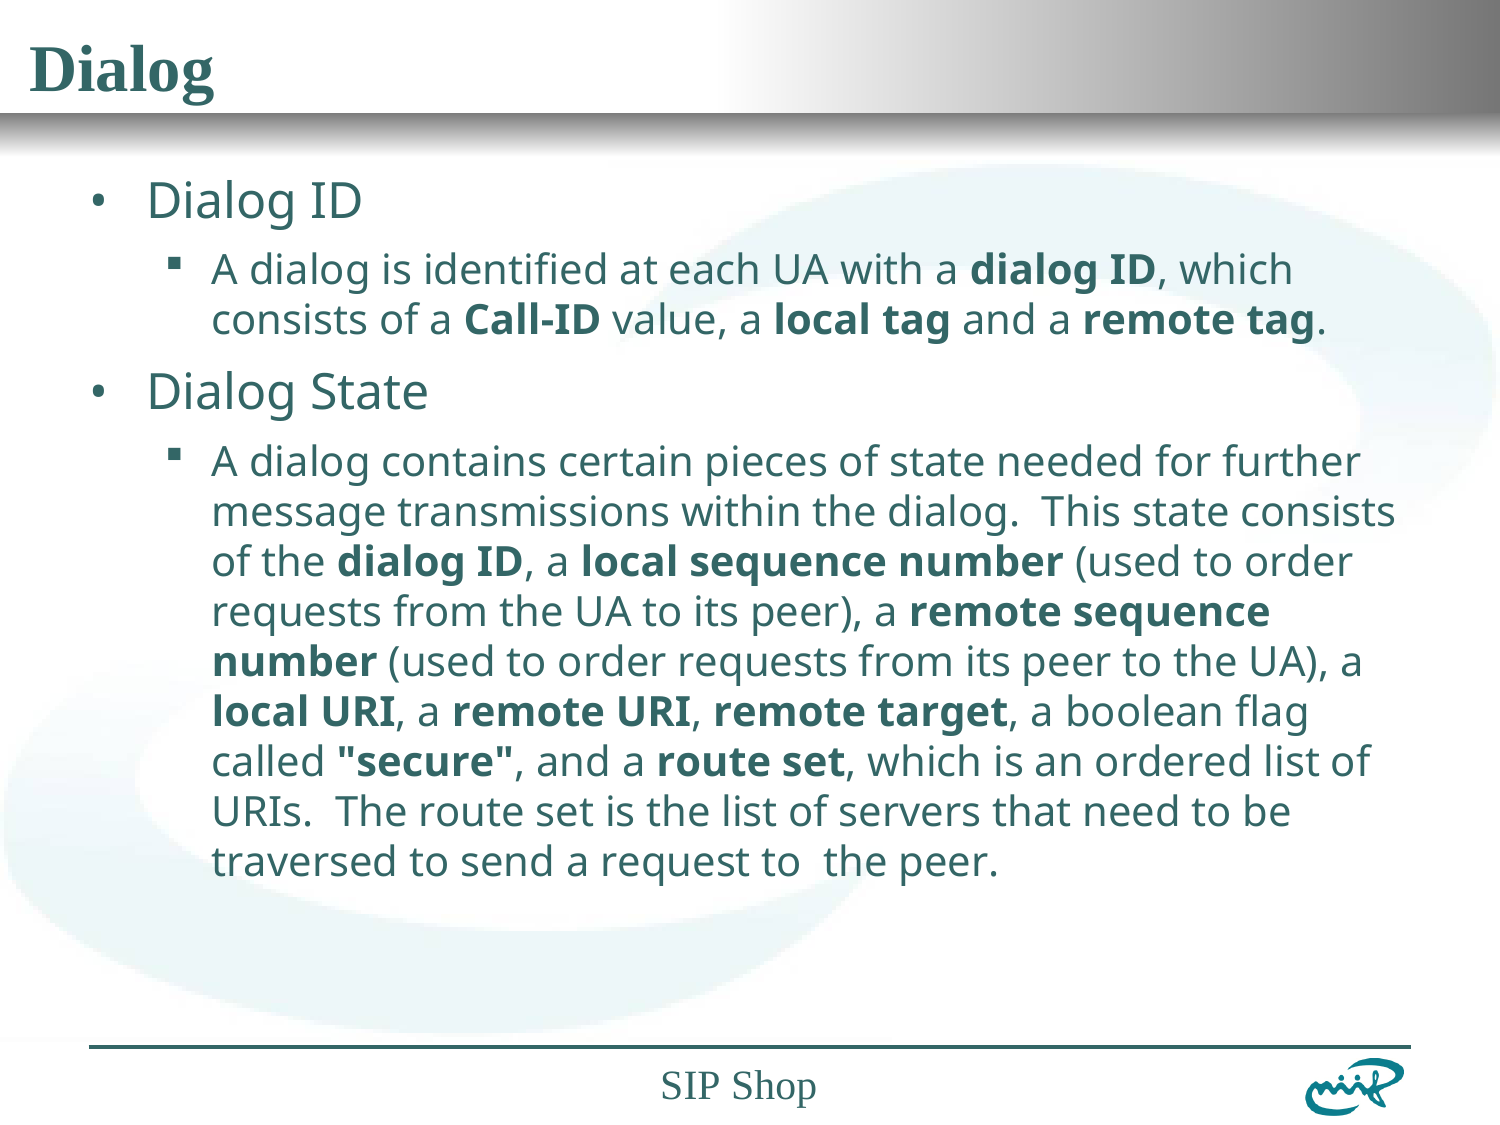

# Dialog
Dialog ID
A dialog is identified at each UA with a dialog ID, which consists of a Call-ID value, a local tag and a remote tag.
Dialog State
A dialog contains certain pieces of state needed for further message transmissions within the dialog. This state consists of the dialog ID, a local sequence number (used to order requests from the UA to its peer), a remote sequence number (used to order requests from its peer to the UA), a local URI, a remote URI, remote target, a boolean flag called "secure", and a route set, which is an ordered list of URIs. The route set is the list of servers that need to be traversed to send a request to the peer.